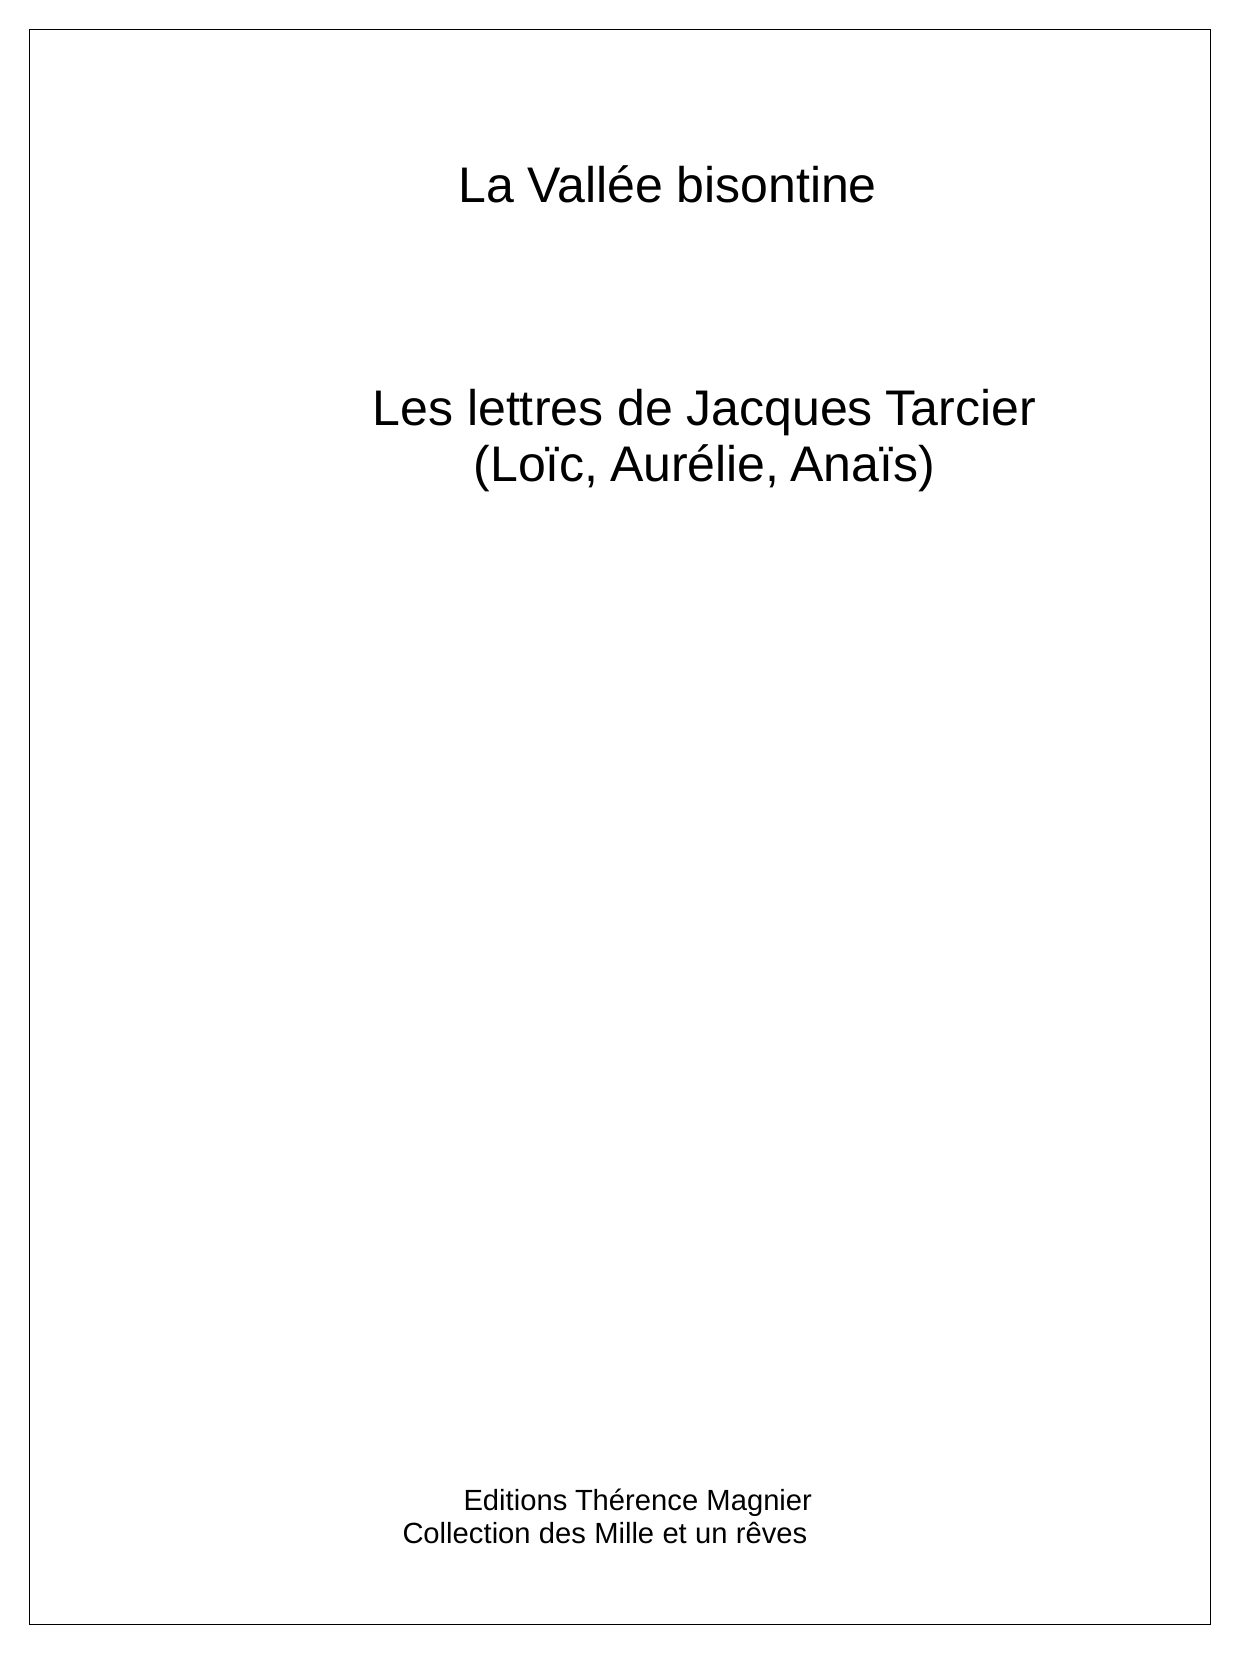

La Vallée bisontine
			Les lettres de Jacques Tarcier
			(Loïc, Aurélie, Anaïs)
	Editions Thérence Magnier
Collection des Mille et un rêves